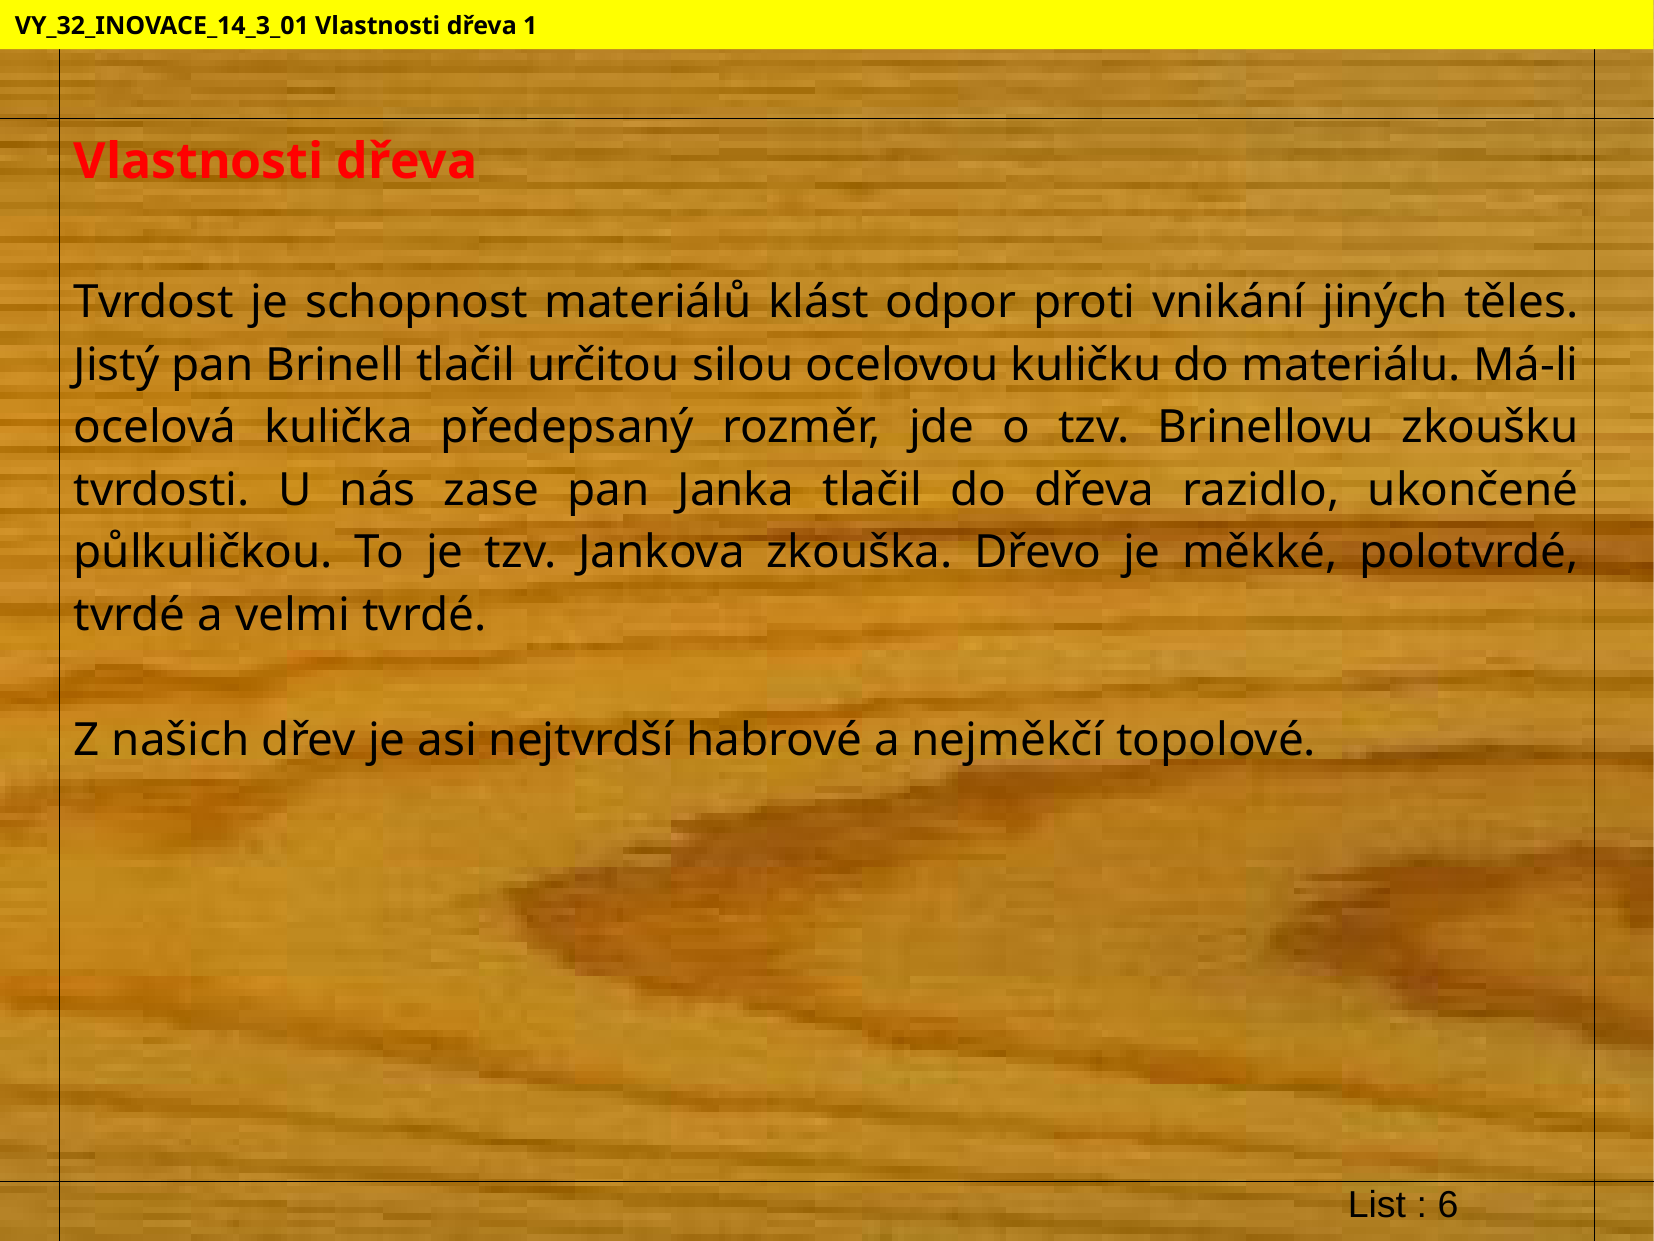

VY_32_INOVACE_14_3_01 Vlastnosti dřeva 1
Vlastnosti dřeva
Tvrdost je schopnost materiálů klást odpor proti vnikání jiných těles. Jistý pan Brinell tlačil určitou silou ocelovou kuličku do materiálu. Má-li ocelová kulička předepsaný rozměr, jde o tzv. Brinellovu zkoušku tvrdosti. U nás zase pan Janka tlačil do dřeva razidlo, ukončené půlkuličkou. To je tzv. Jankova zkouška. Dřevo je měkké, polotvrdé, tvrdé a velmi tvrdé.
Z našich dřev je asi nejtvrdší habrové a nejměkčí topolové.
List :